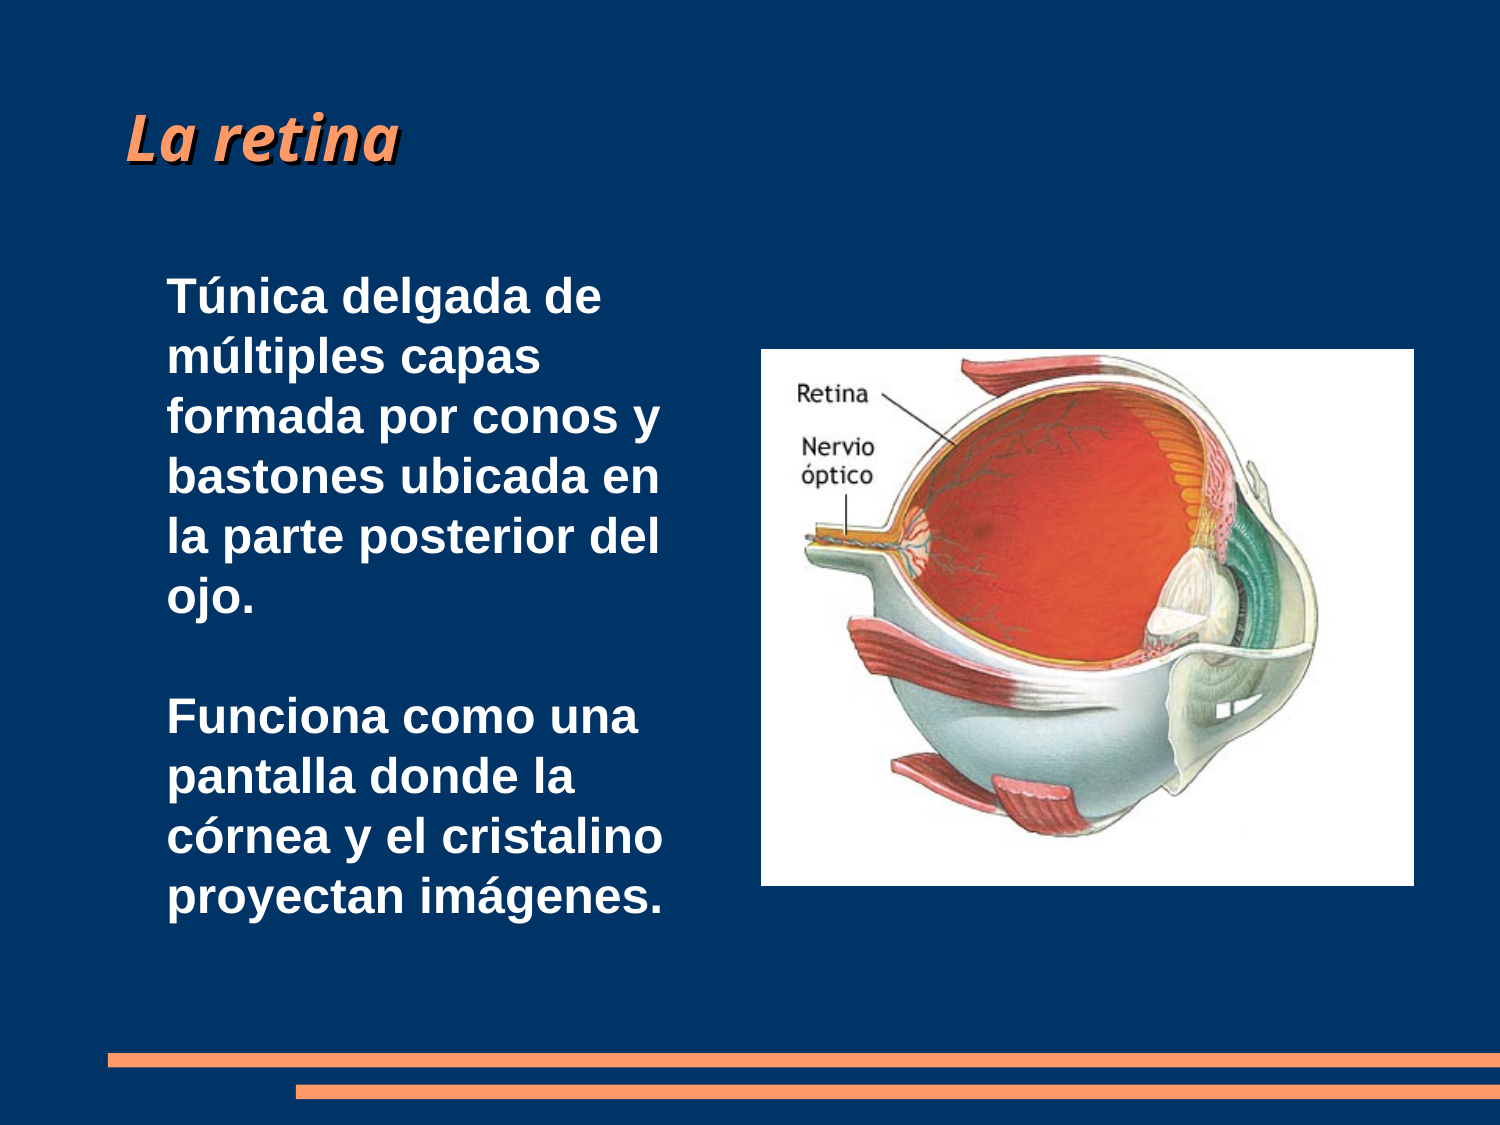

# La retina
Túnica delgada de múltiples capas formada por conos y bastones ubicada en la parte posterior del ojo.
Funciona como una pantalla donde la córnea y el cristalino proyectan imágenes.